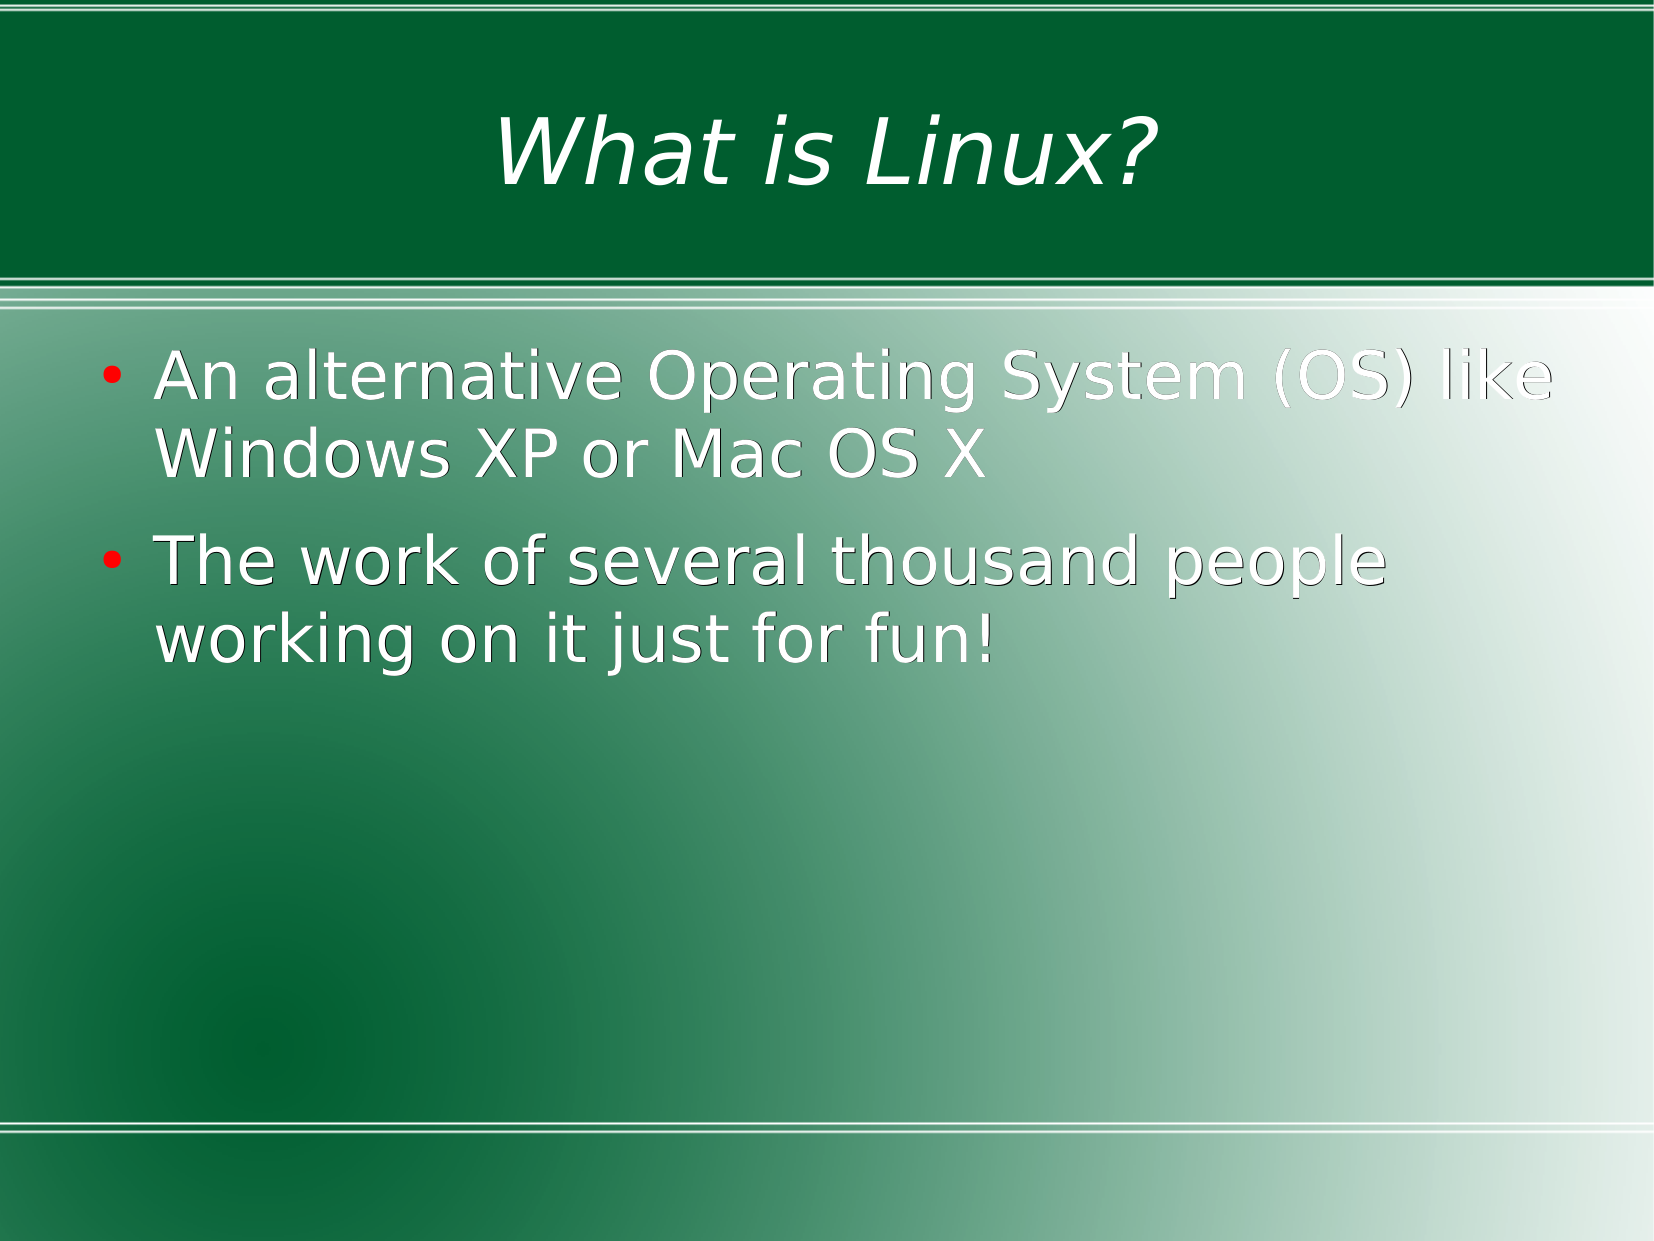

# What is Linux?
An alternative Operating System (OS) like Windows XP or Mac OS X
The work of several thousand people working on it just for fun!